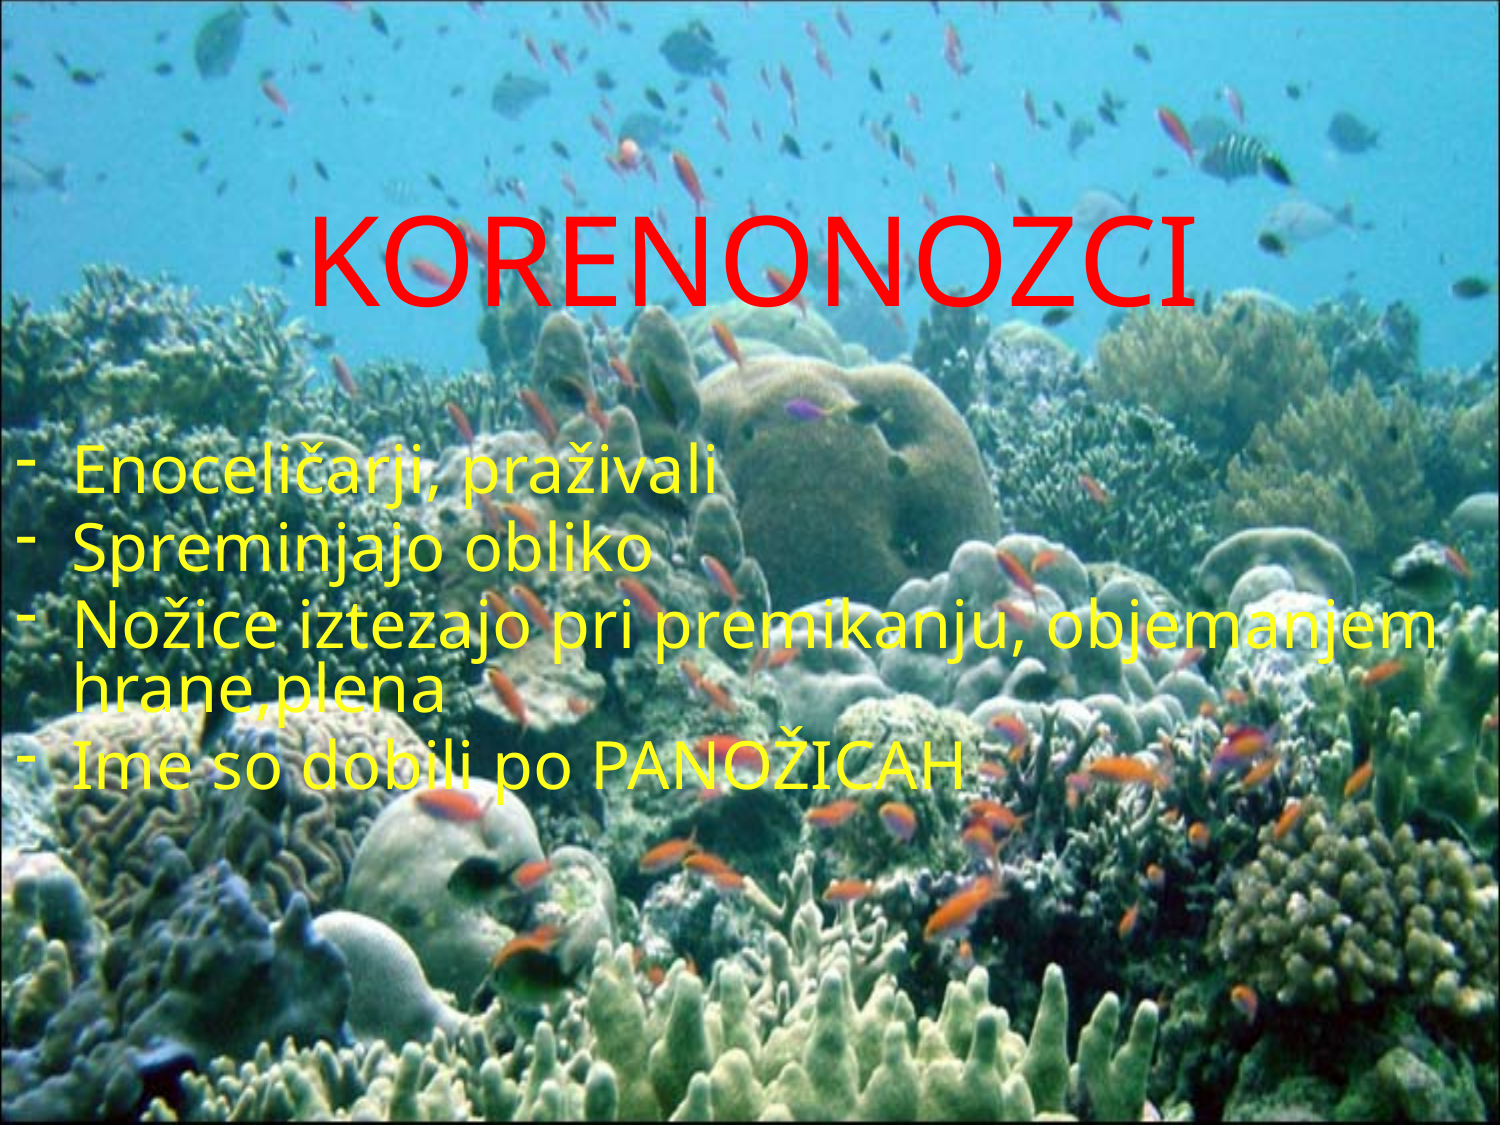

# KORENONOZCI
Enoceličarji, praživali
Spreminjajo obliko
Nožice iztezajo pri premikanju, objemanjem hrane,plena
Ime so dobili po PANOŽICAH